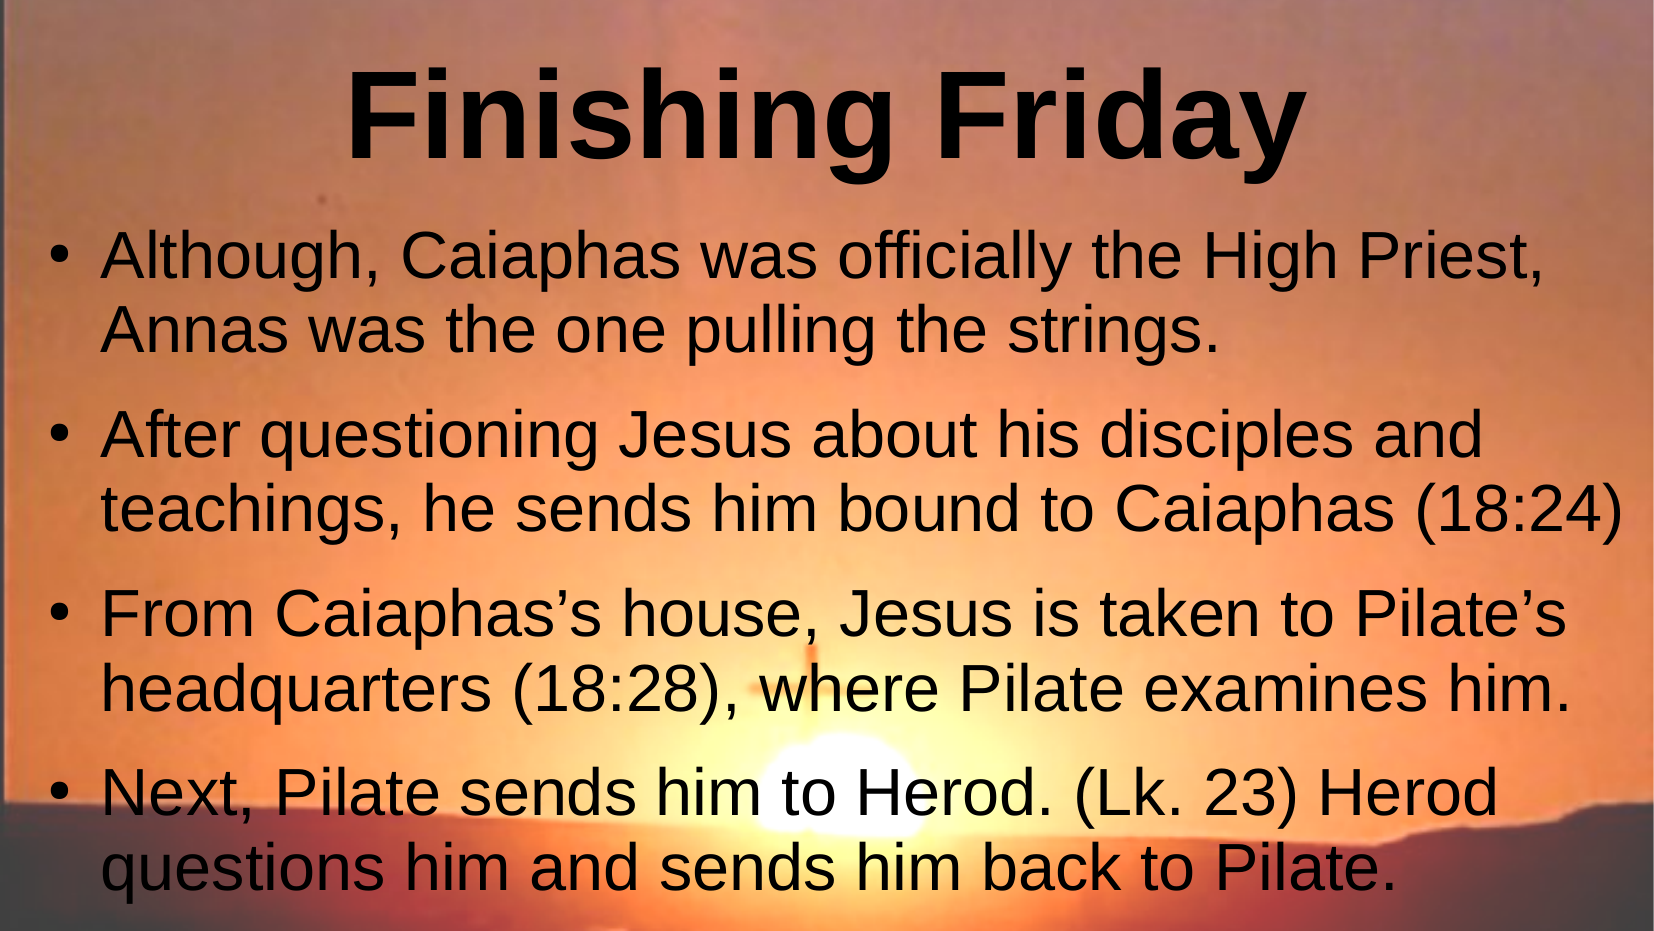

# Finishing Friday
Although, Caiaphas was officially the High Priest, Annas was the one pulling the strings.
After questioning Jesus about his disciples and teachings, he sends him bound to Caiaphas (18:24)
From Caiaphas’s house, Jesus is taken to Pilate’s headquarters (18:28), where Pilate examines him.
Next, Pilate sends him to Herod. (Lk. 23) Herod questions him and sends him back to Pilate.